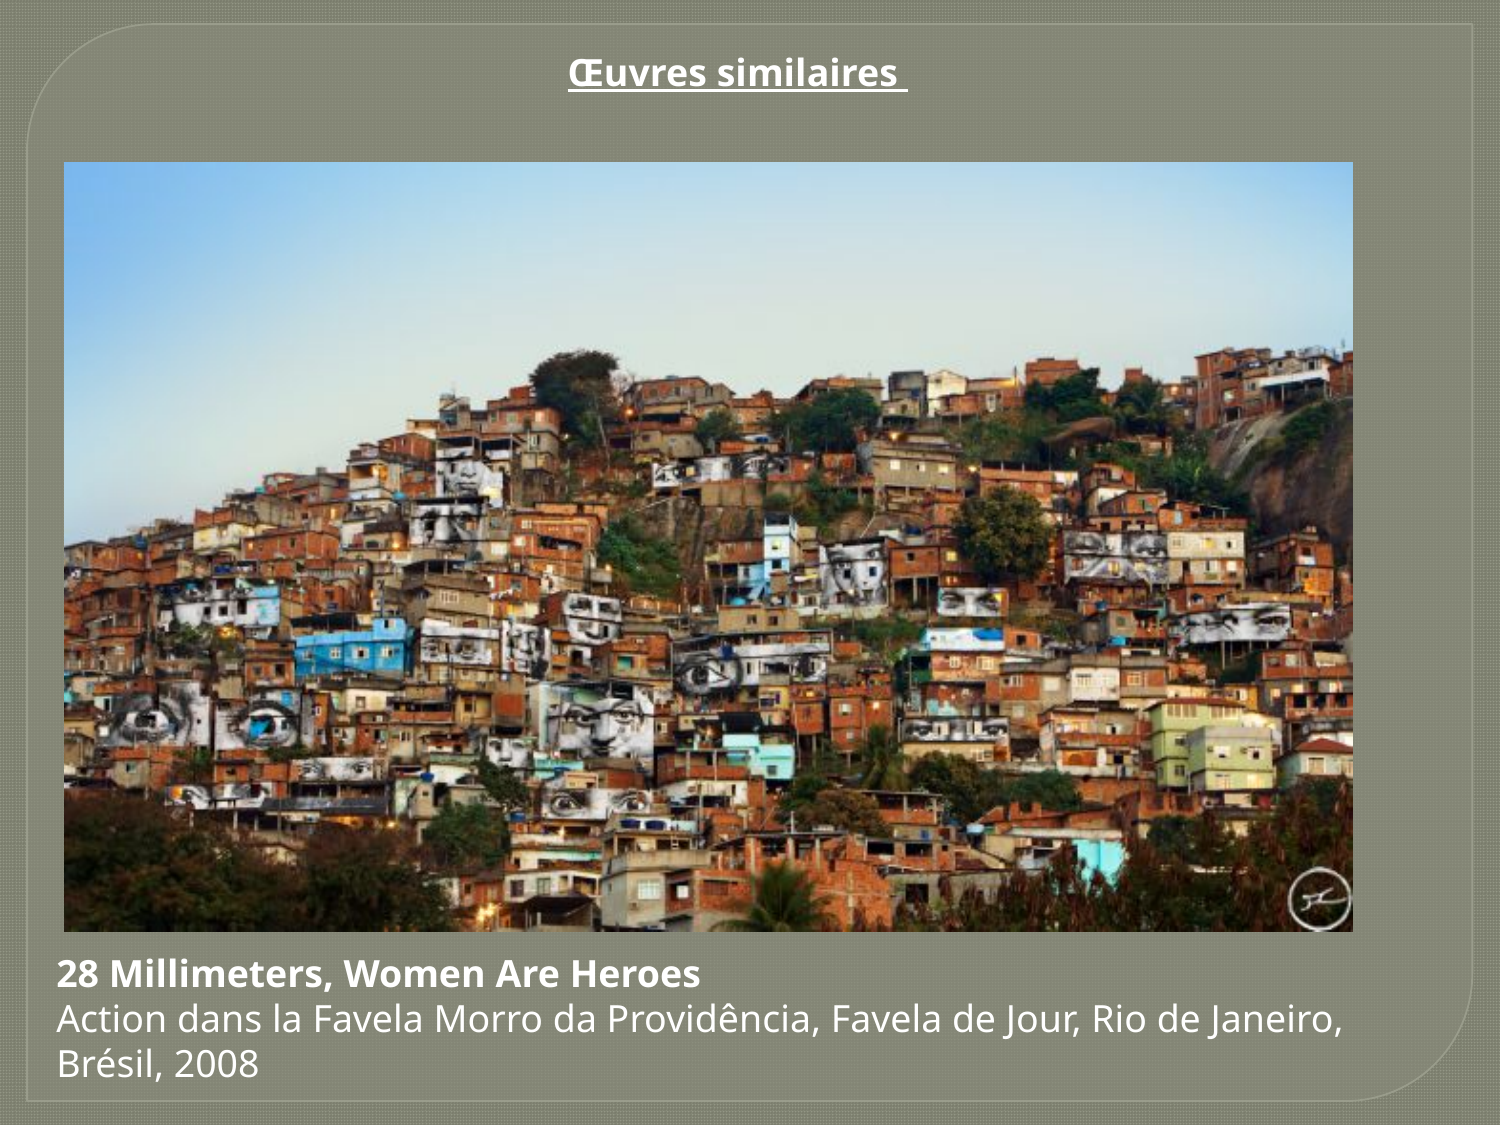

Œuvres similaires
28 Millimeters, Women Are Heroes
Action dans la Favela Morro da Providência, Favela de Jour, Rio de Janeiro, Brésil, 2008